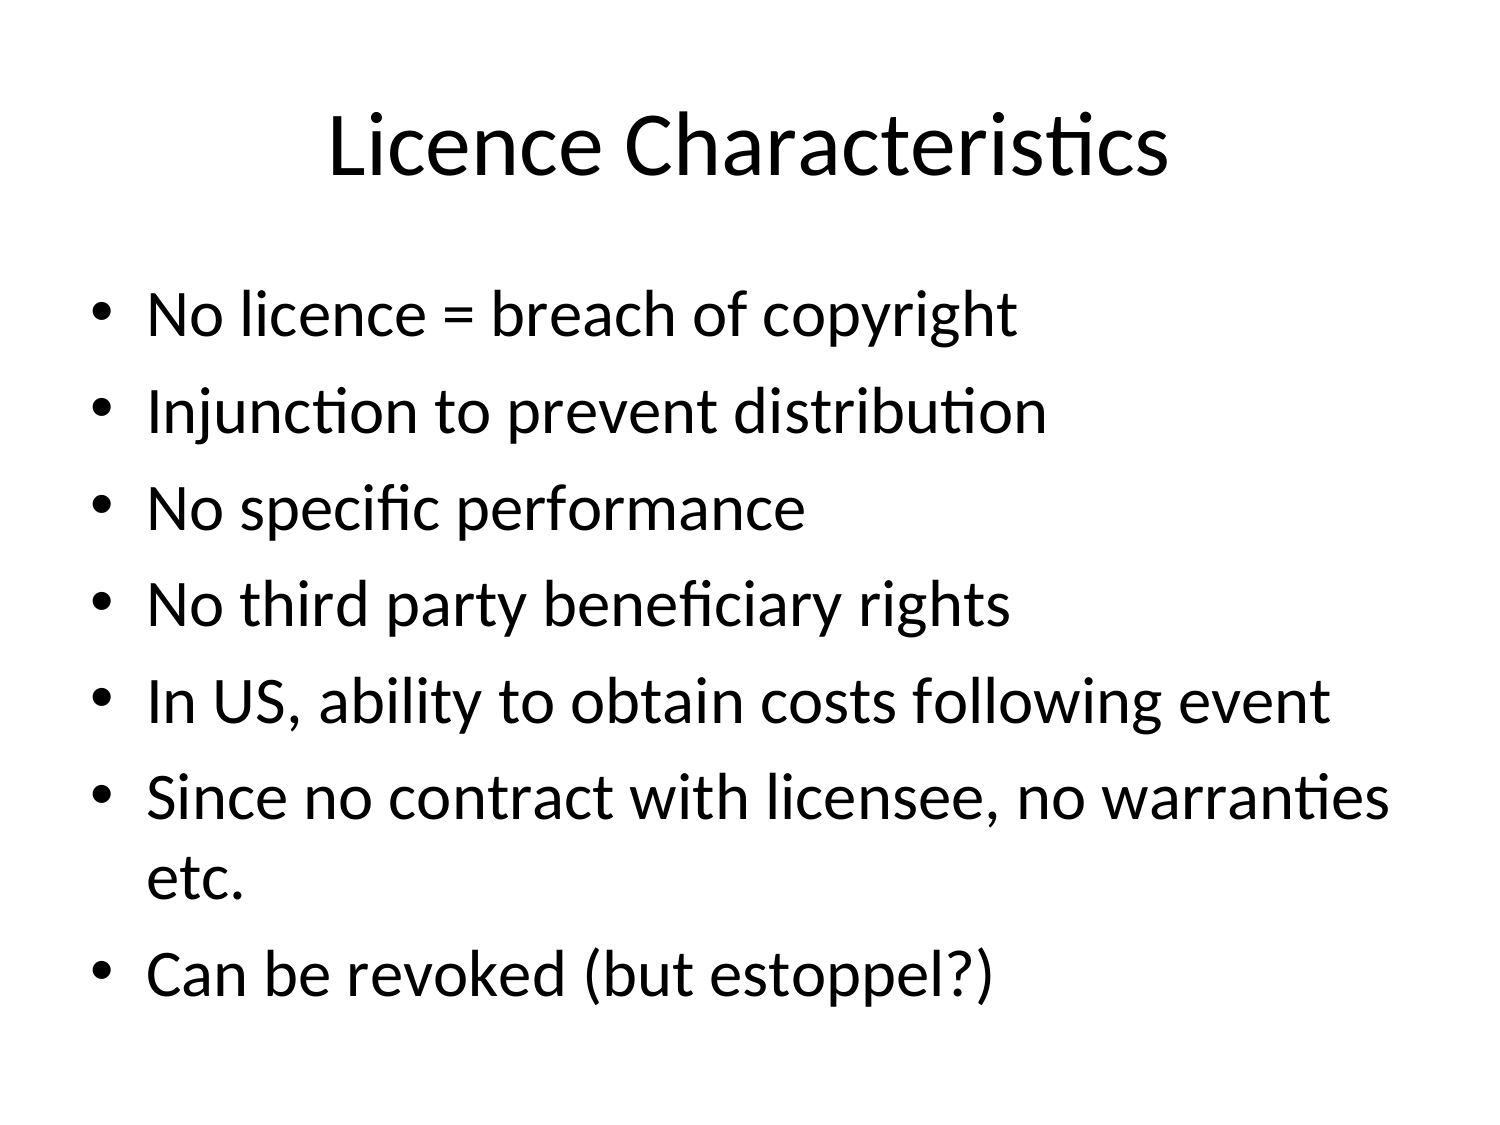

# Licence Characteristics
No licence = breach of copyright
Injunction to prevent distribution
No specific performance
No third party beneficiary rights
In US, ability to obtain costs following event
Since no contract with licensee, no warranties etc.
Can be revoked (but estoppel?)